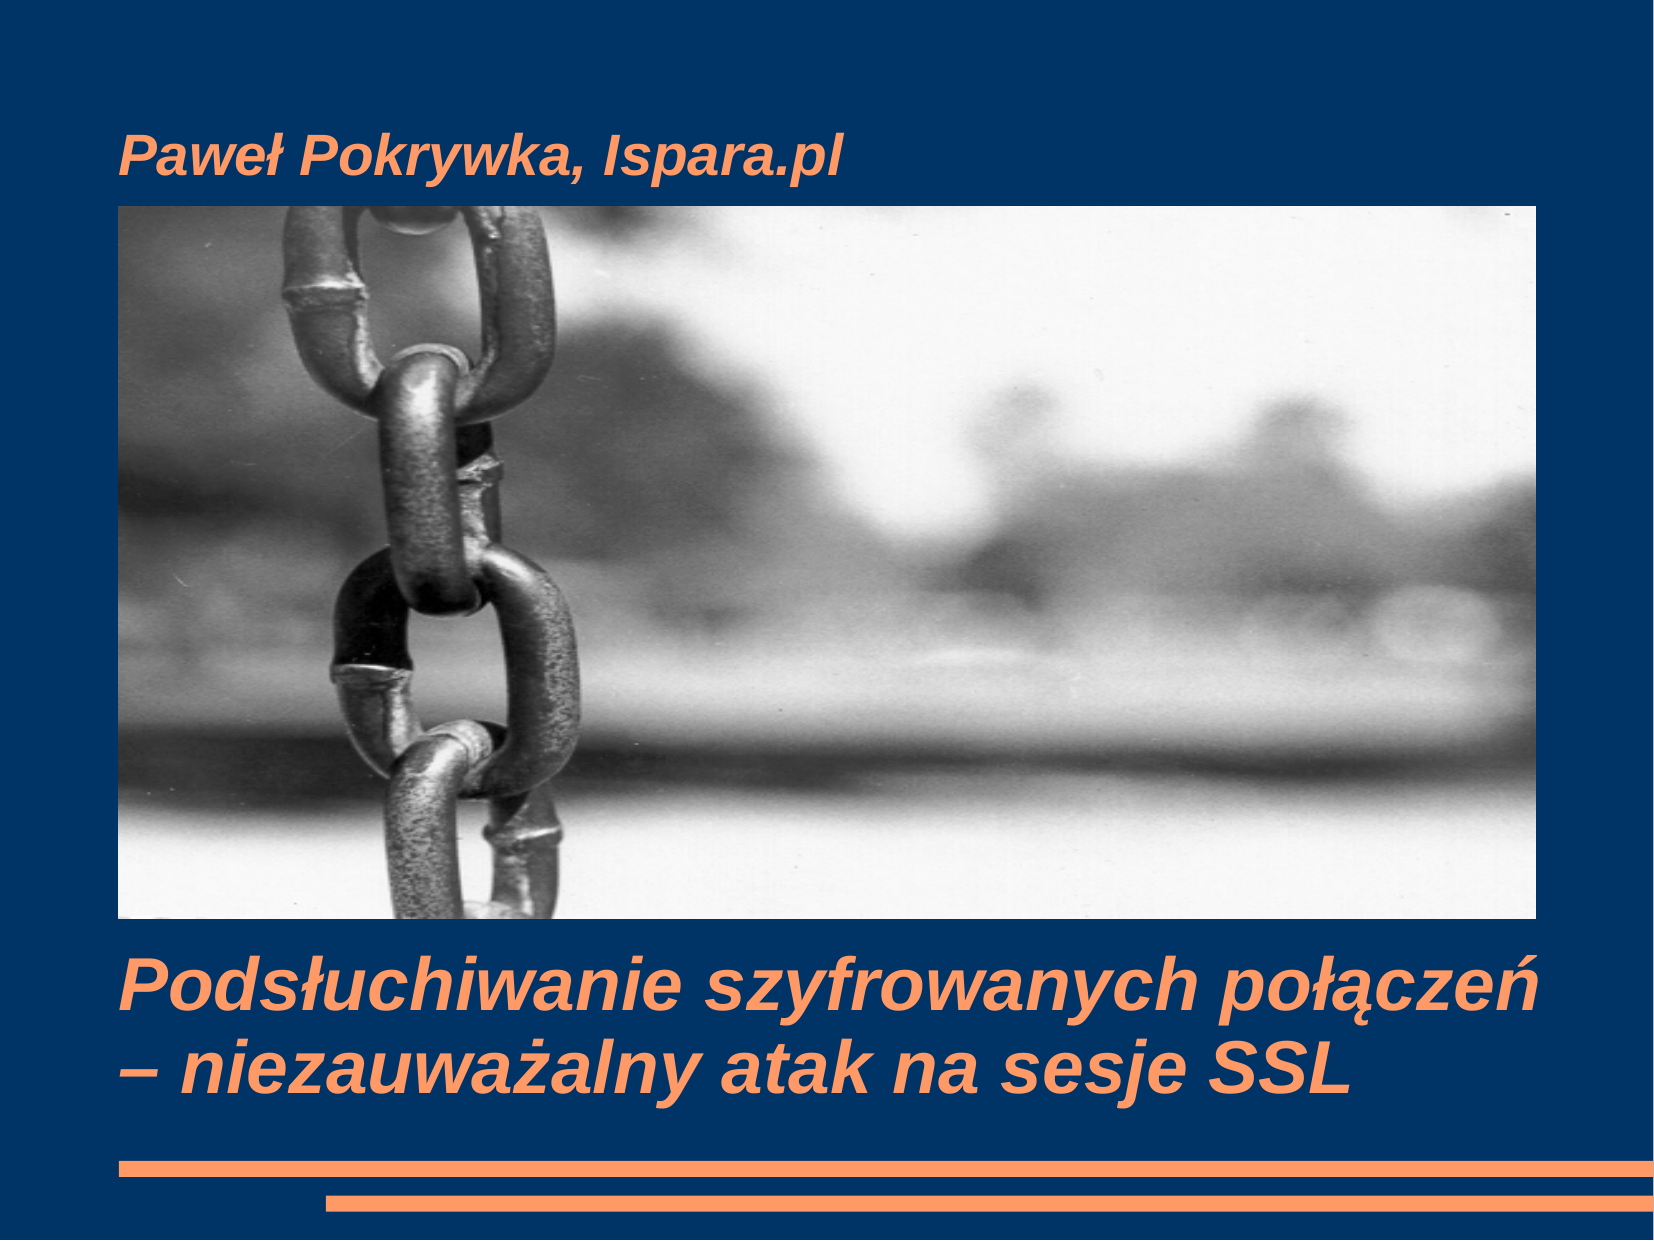

Paweł Pokrywka, Ispara.pl
# Podsłuchiwanie szyfrowanych połączeń – niezauważalny atak na sesje SSL